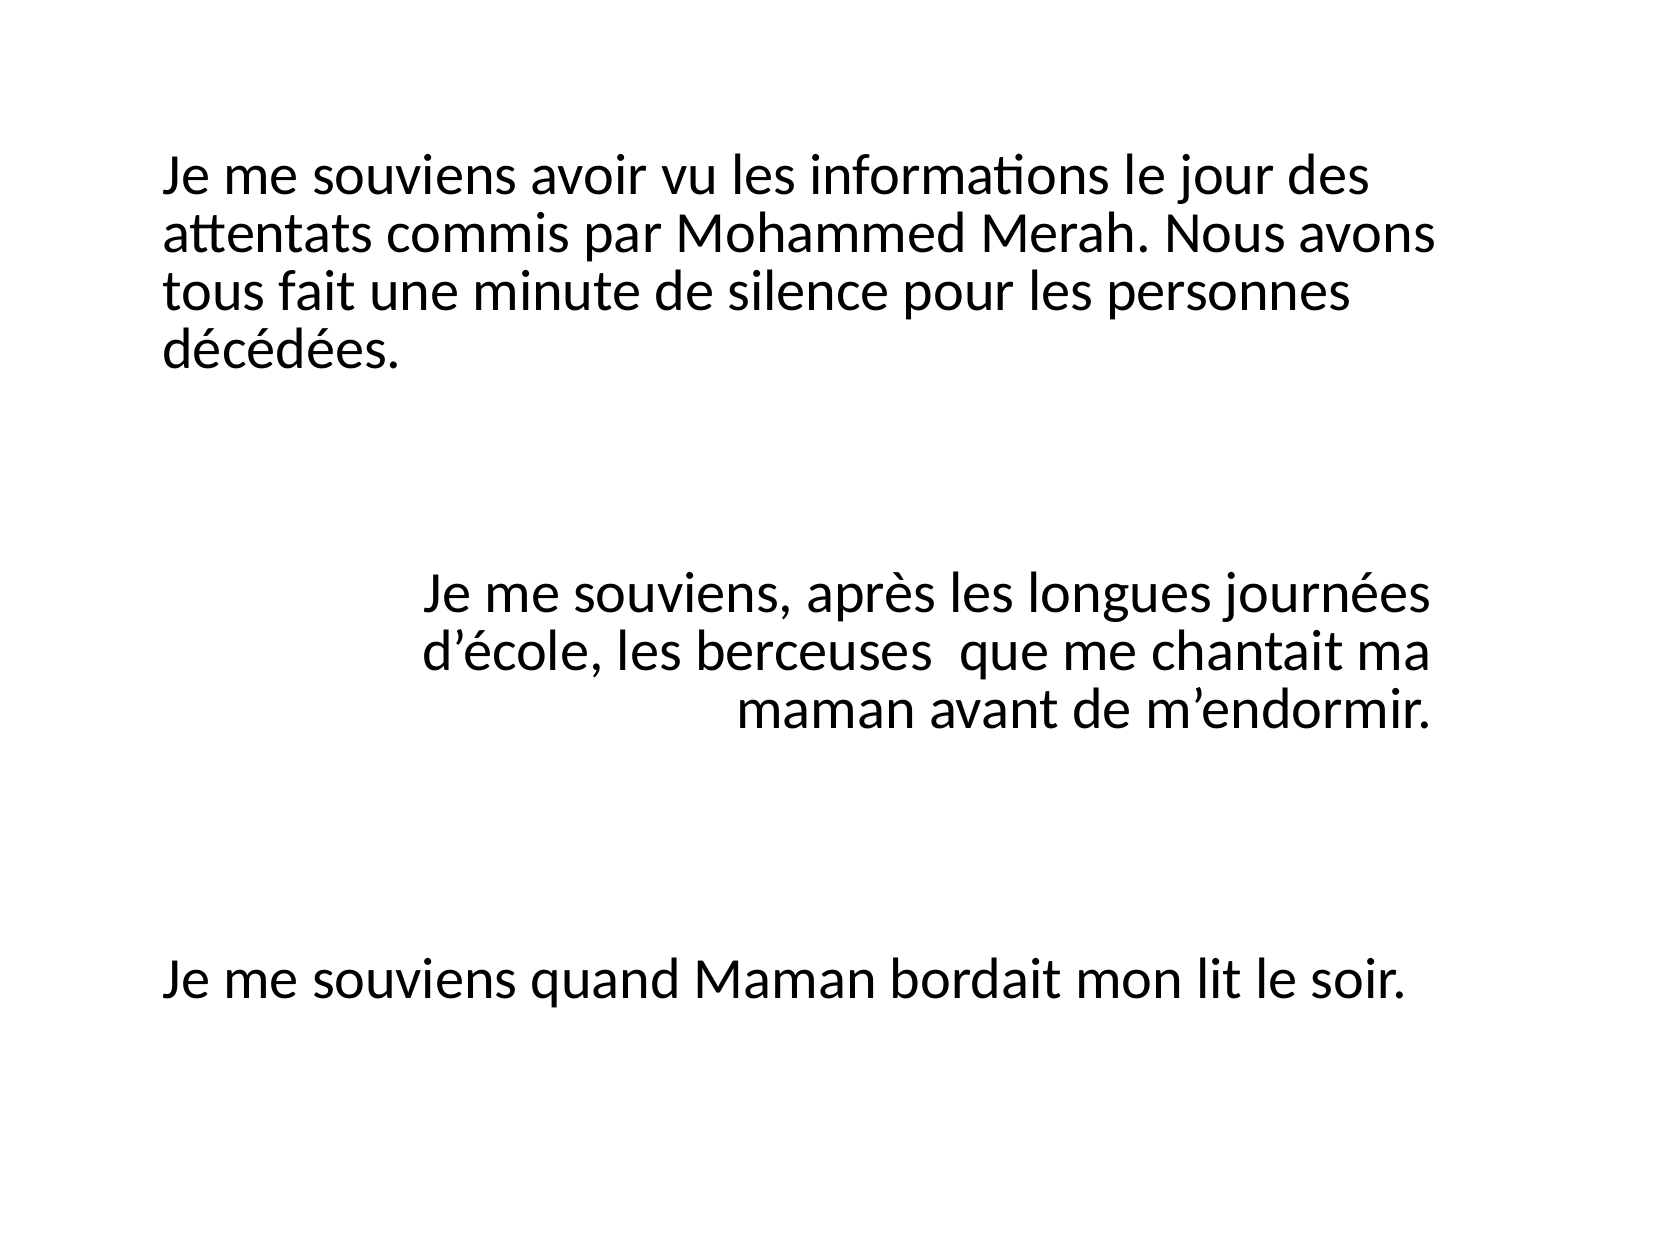

Je me souviens avoir vu les informations le jour des attentats commis par Mohammed Merah. Nous avons tous fait une minute de silence pour les personnes décédées.
Je me souviens, après les longues journées d’école, les berceuses que me chantait ma maman avant de m’endormir.
Je me souviens quand Maman bordait mon lit le soir.